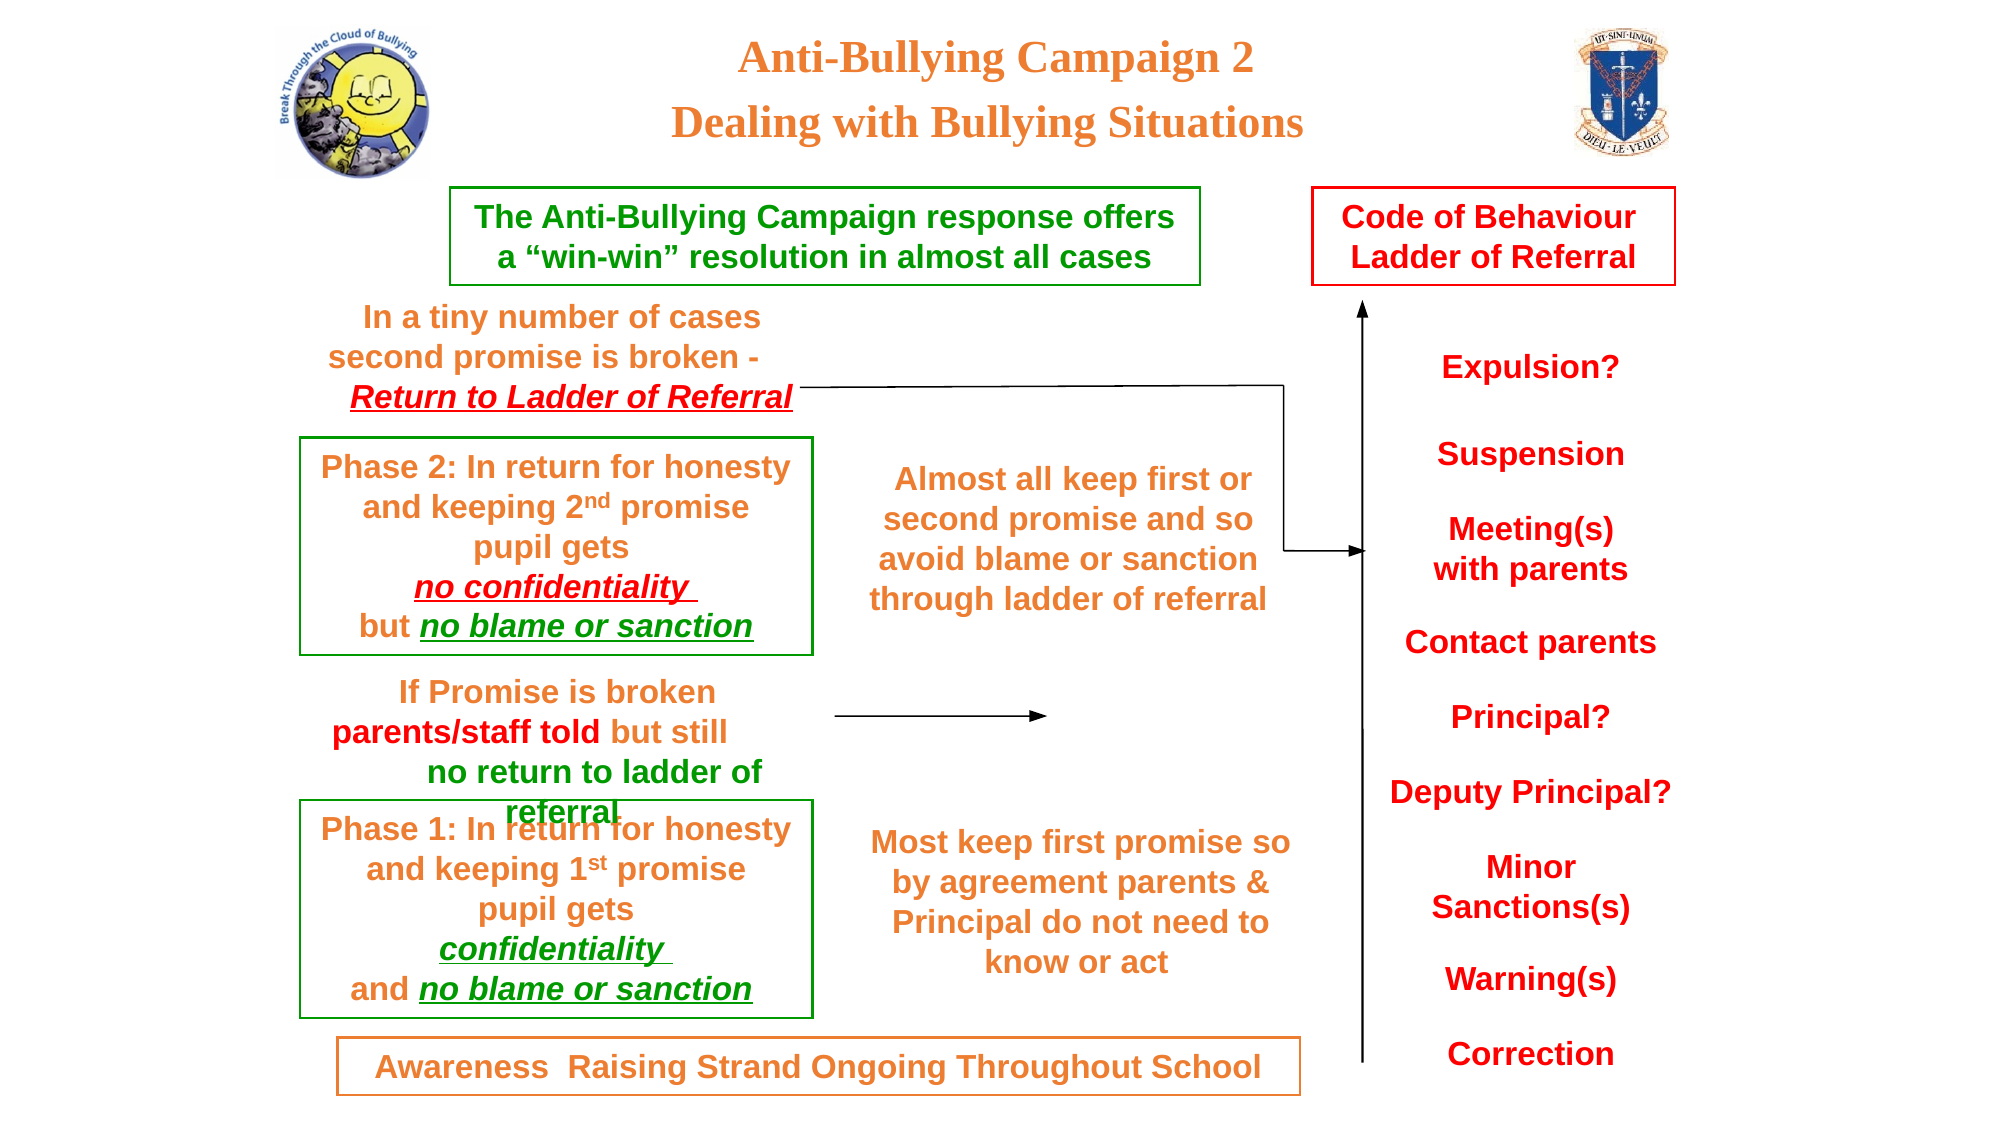

Anti-Bullying Campaign 2
Dealing with Bullying Situations
The Anti-Bullying Campaign response offers a “win-win” resolution in almost all cases
Code of Behaviour Ladder of Referral
In a tiny number of cases second promise is broken - Return to Ladder of Referral
Expulsion?
Suspension
Phase 2: In return for honesty and keeping 2nd promise
pupil gets
no confidentiality
but no blame or sanction
 Almost all keep first or second promise and so avoid blame or sanction through ladder of referral
Meeting(s) with parents
Contact parents
If Promise is broken parents/staff told but still no return to ladder of referral
Principal?
Deputy Principal?
Phase 1: In return for honesty and keeping 1st promise
 pupil gets
confidentiality
and no blame or sanction
Most keep first promise so by agreement parents & Principal do not need to know or act
Minor Sanctions(s)
Warning(s)
Correction
Awareness Raising Strand Ongoing Throughout School